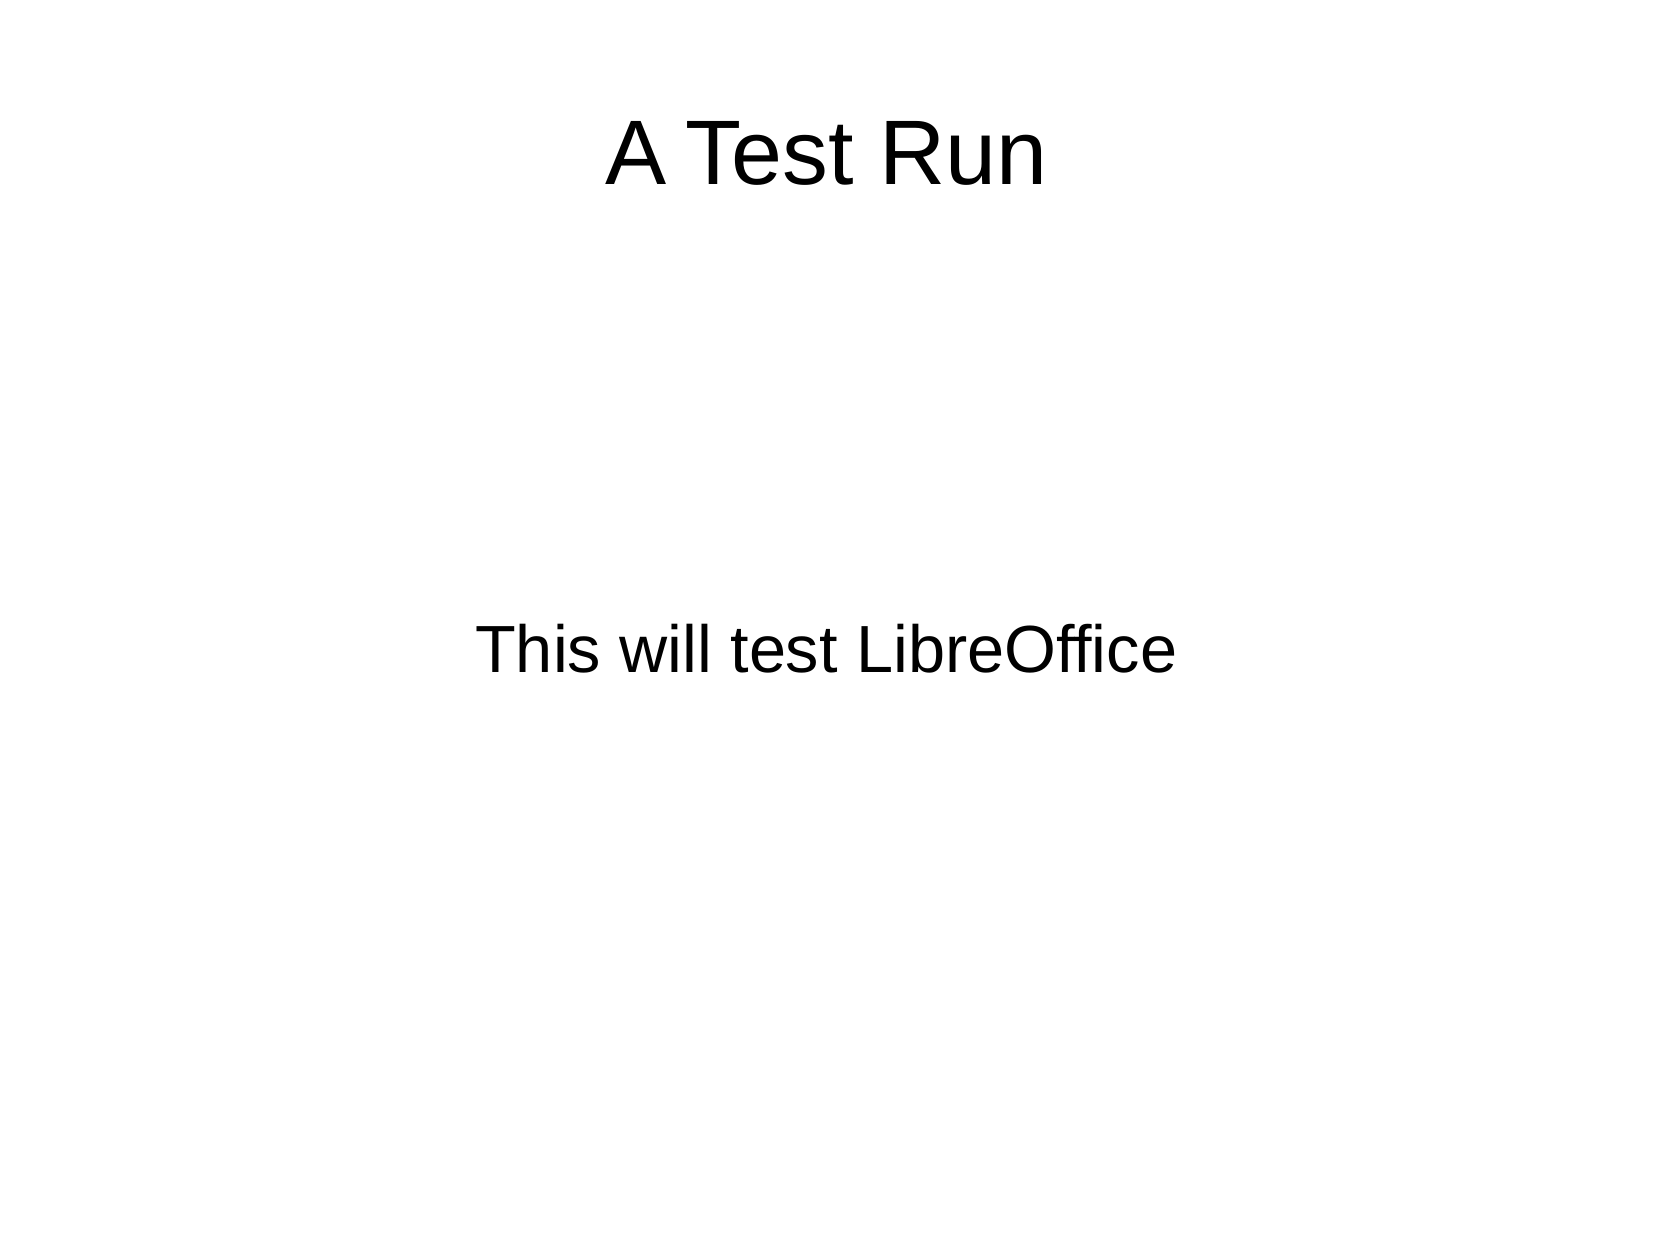

# A Test Run
This will test LibreOffice